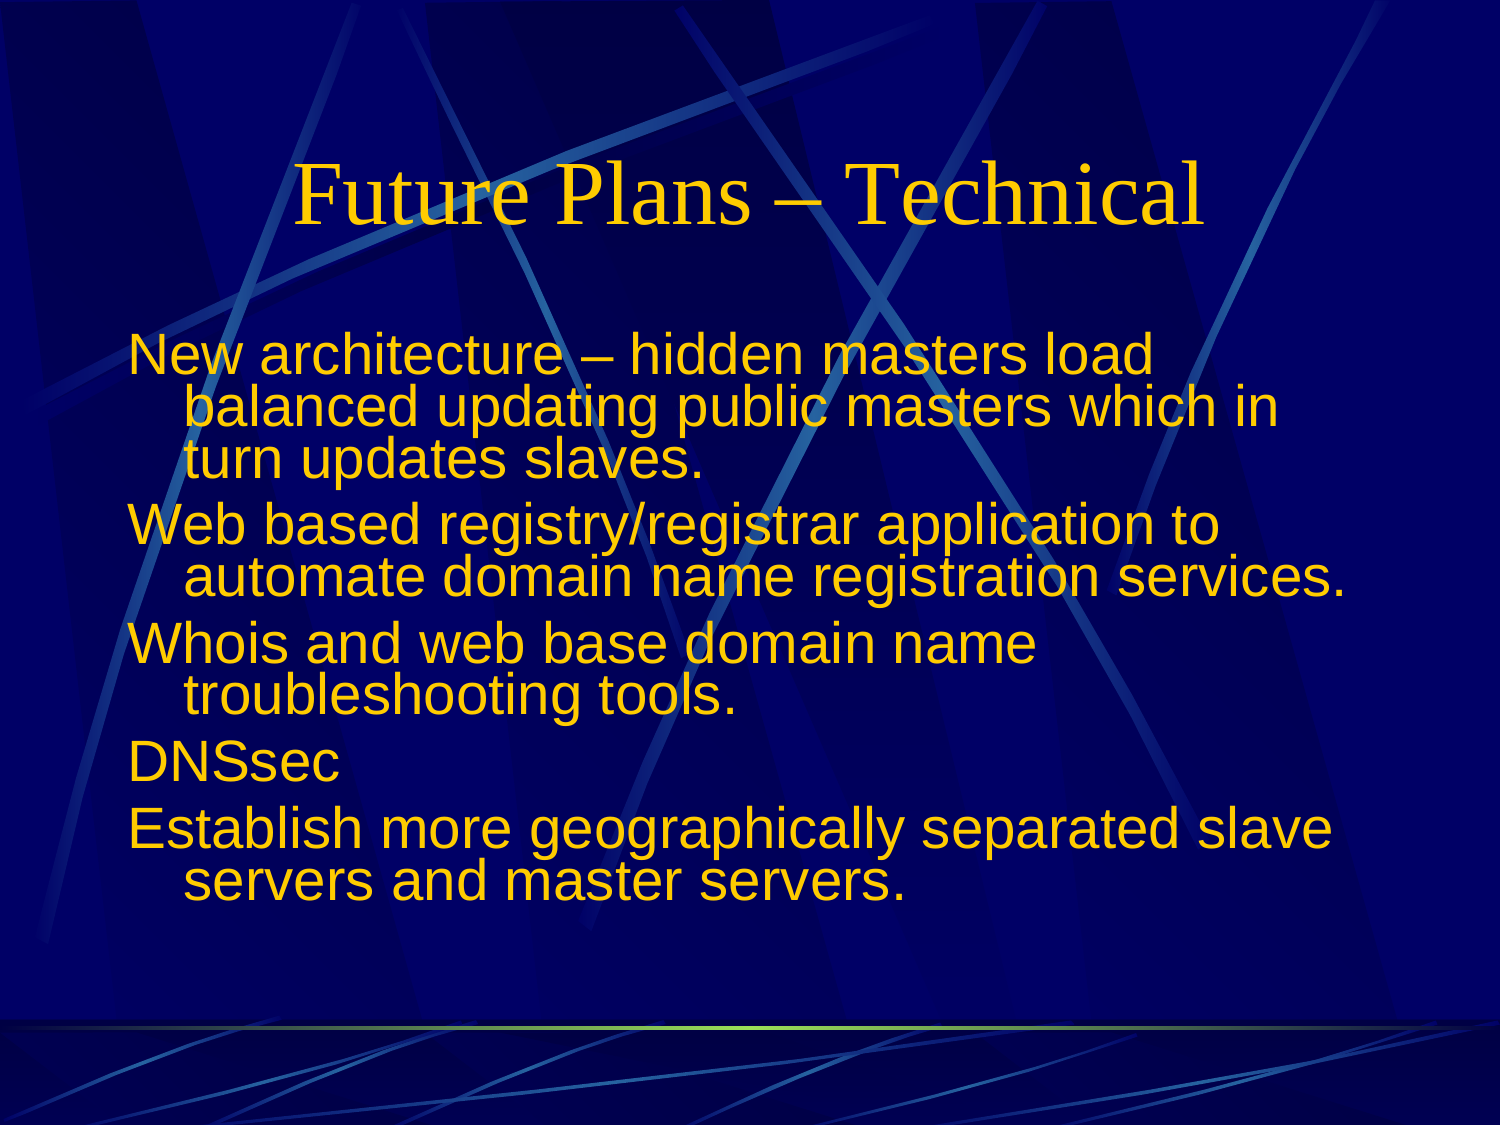

# Future Plans – Technical
New architecture – hidden masters load balanced updating public masters which in turn updates slaves.
Web based registry/registrar application to automate domain name registration services.
Whois and web base domain name troubleshooting tools.
DNSsec
Establish more geographically separated slave servers and master servers.